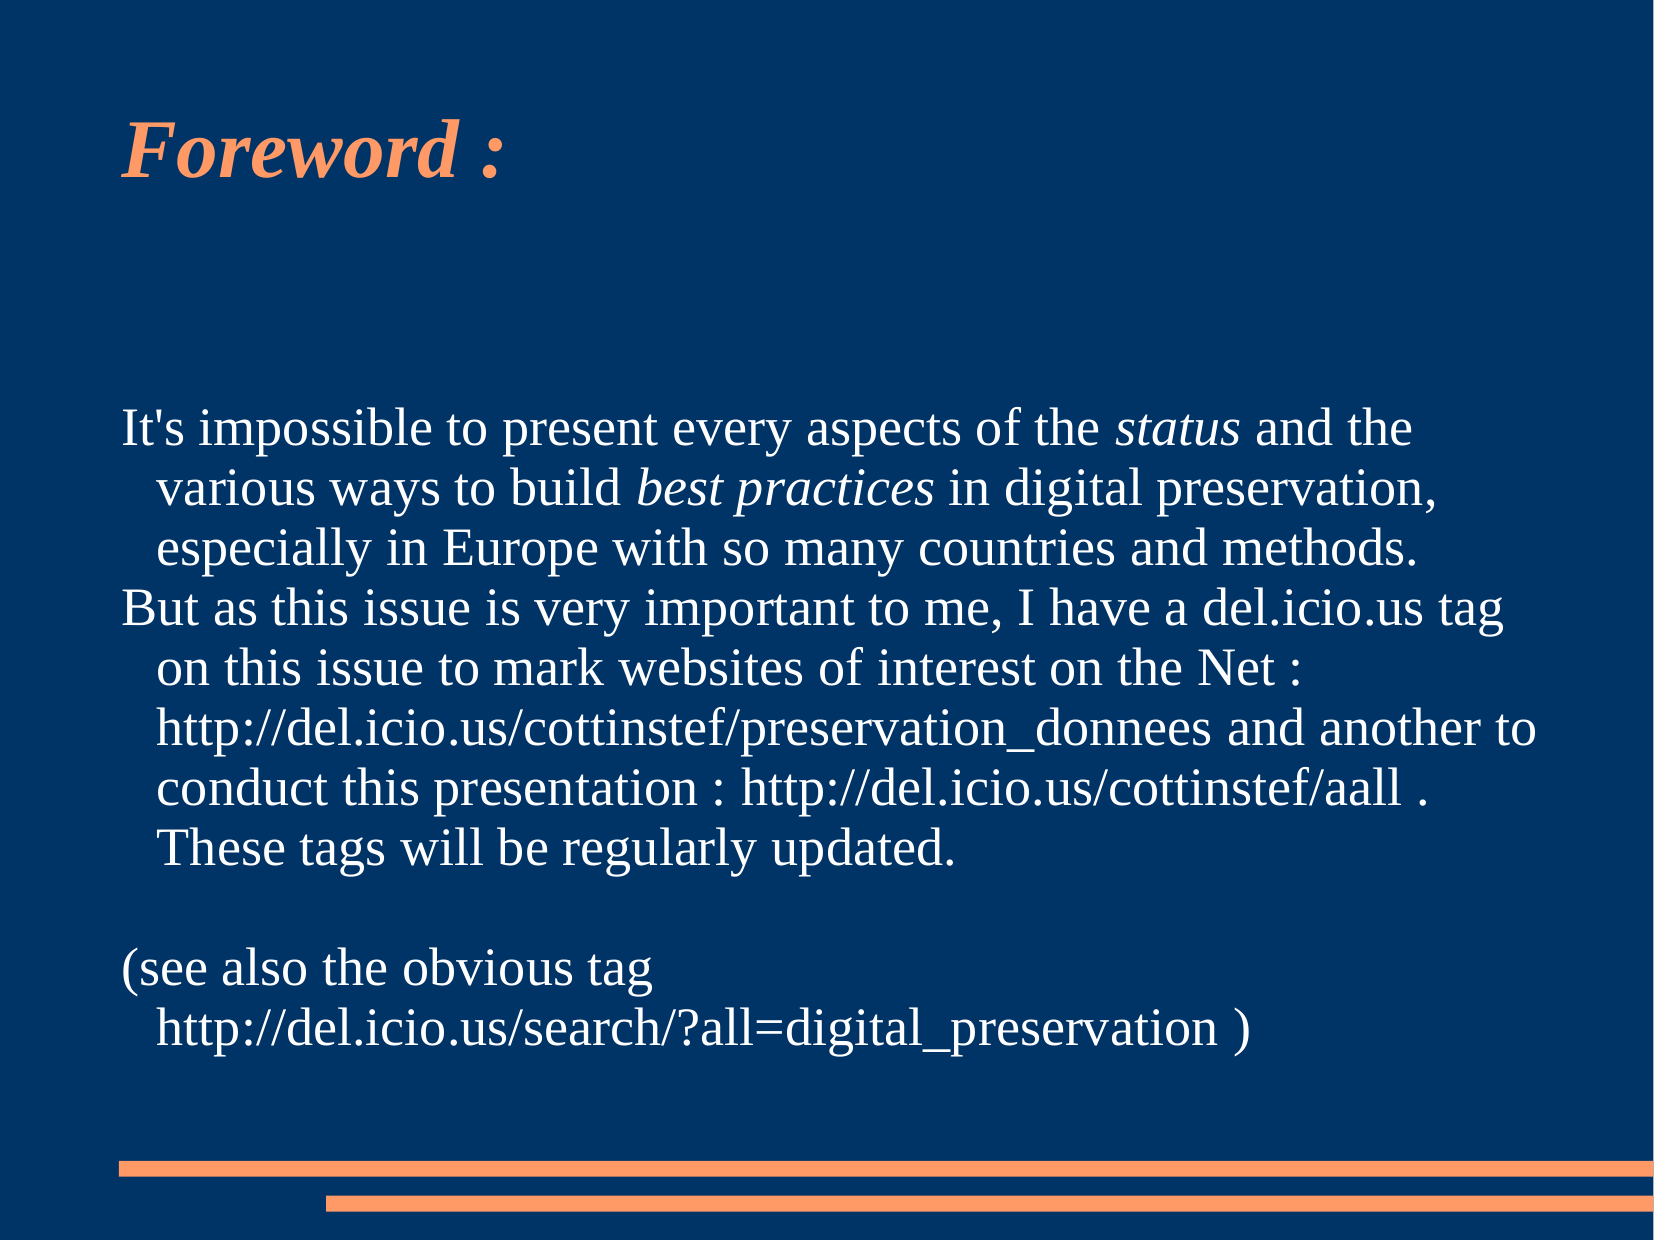

# Foreword :
It's impossible to present every aspects of the status and the various ways to build best practices in digital preservation, especially in Europe with so many countries and methods.
But as this issue is very important to me, I have a del.icio.us tag on this issue to mark websites of interest on the Net : http://del.icio.us/cottinstef/preservation_donnees and another to conduct this presentation : http://del.icio.us/cottinstef/aall . These tags will be regularly updated.
(see also the obvious tag http://del.icio.us/search/?all=digital_preservation )